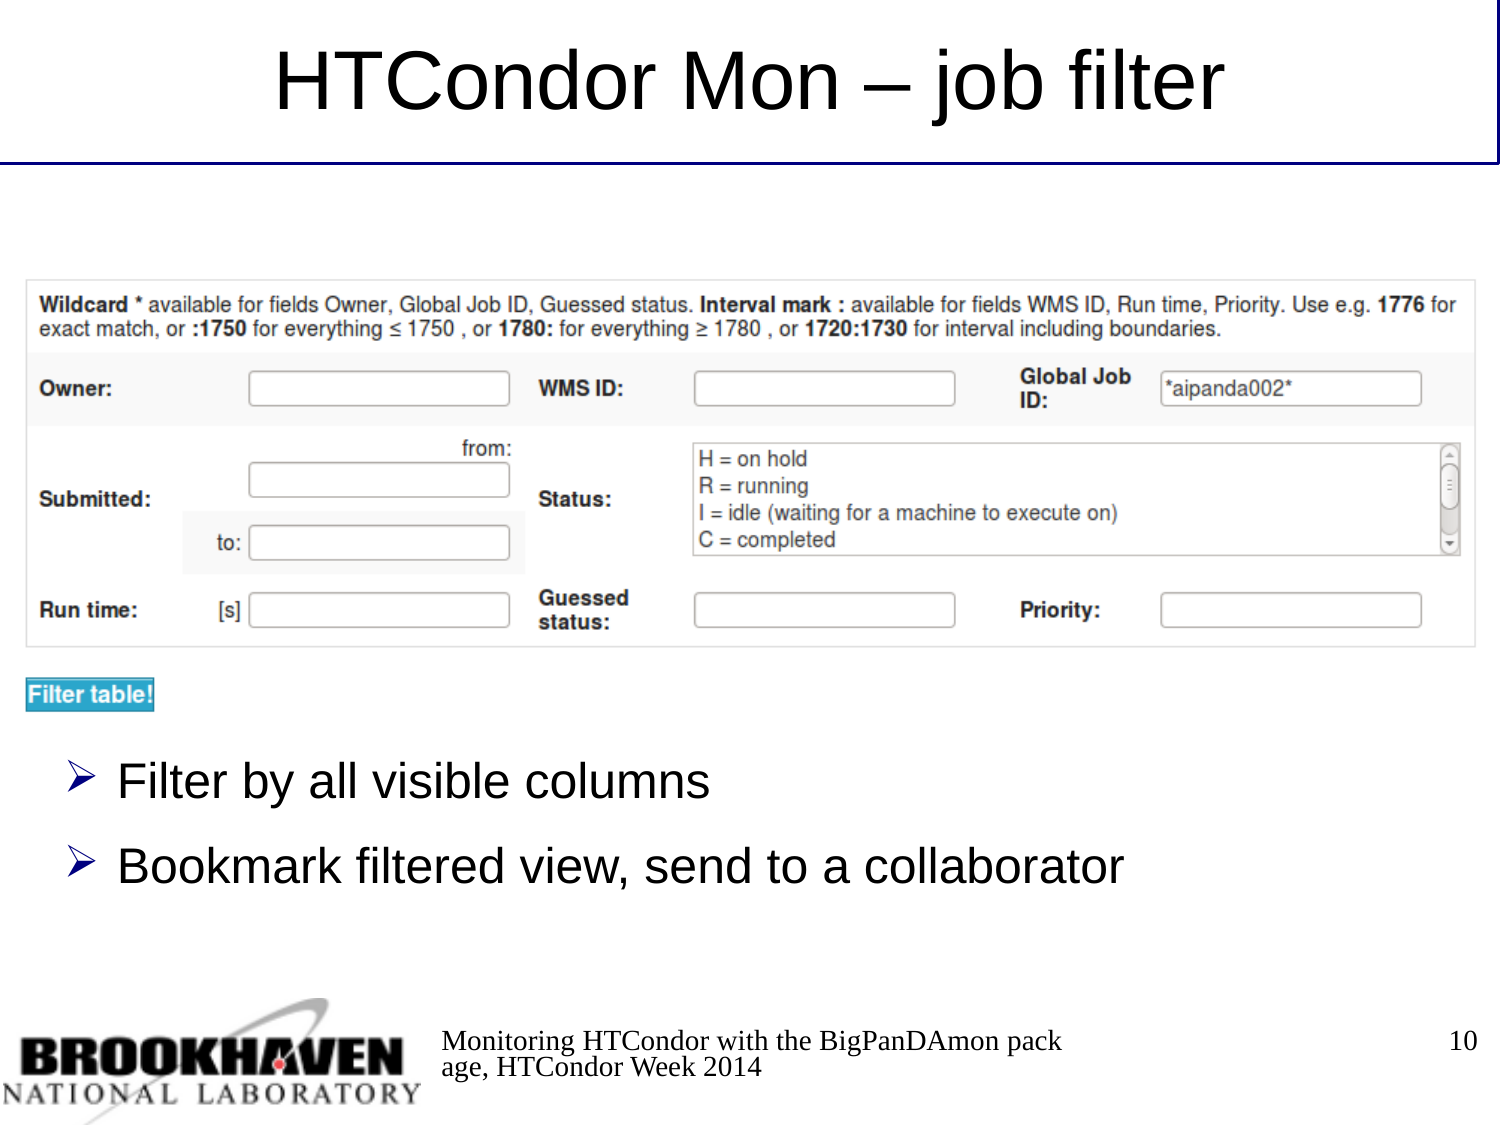

# HTCondor Mon – job filter
Filter by all visible columns
Bookmark filtered view, send to a collaborator
Monitoring HTCondor with the BigPanDAmon package, HTCondor Week 2014
10